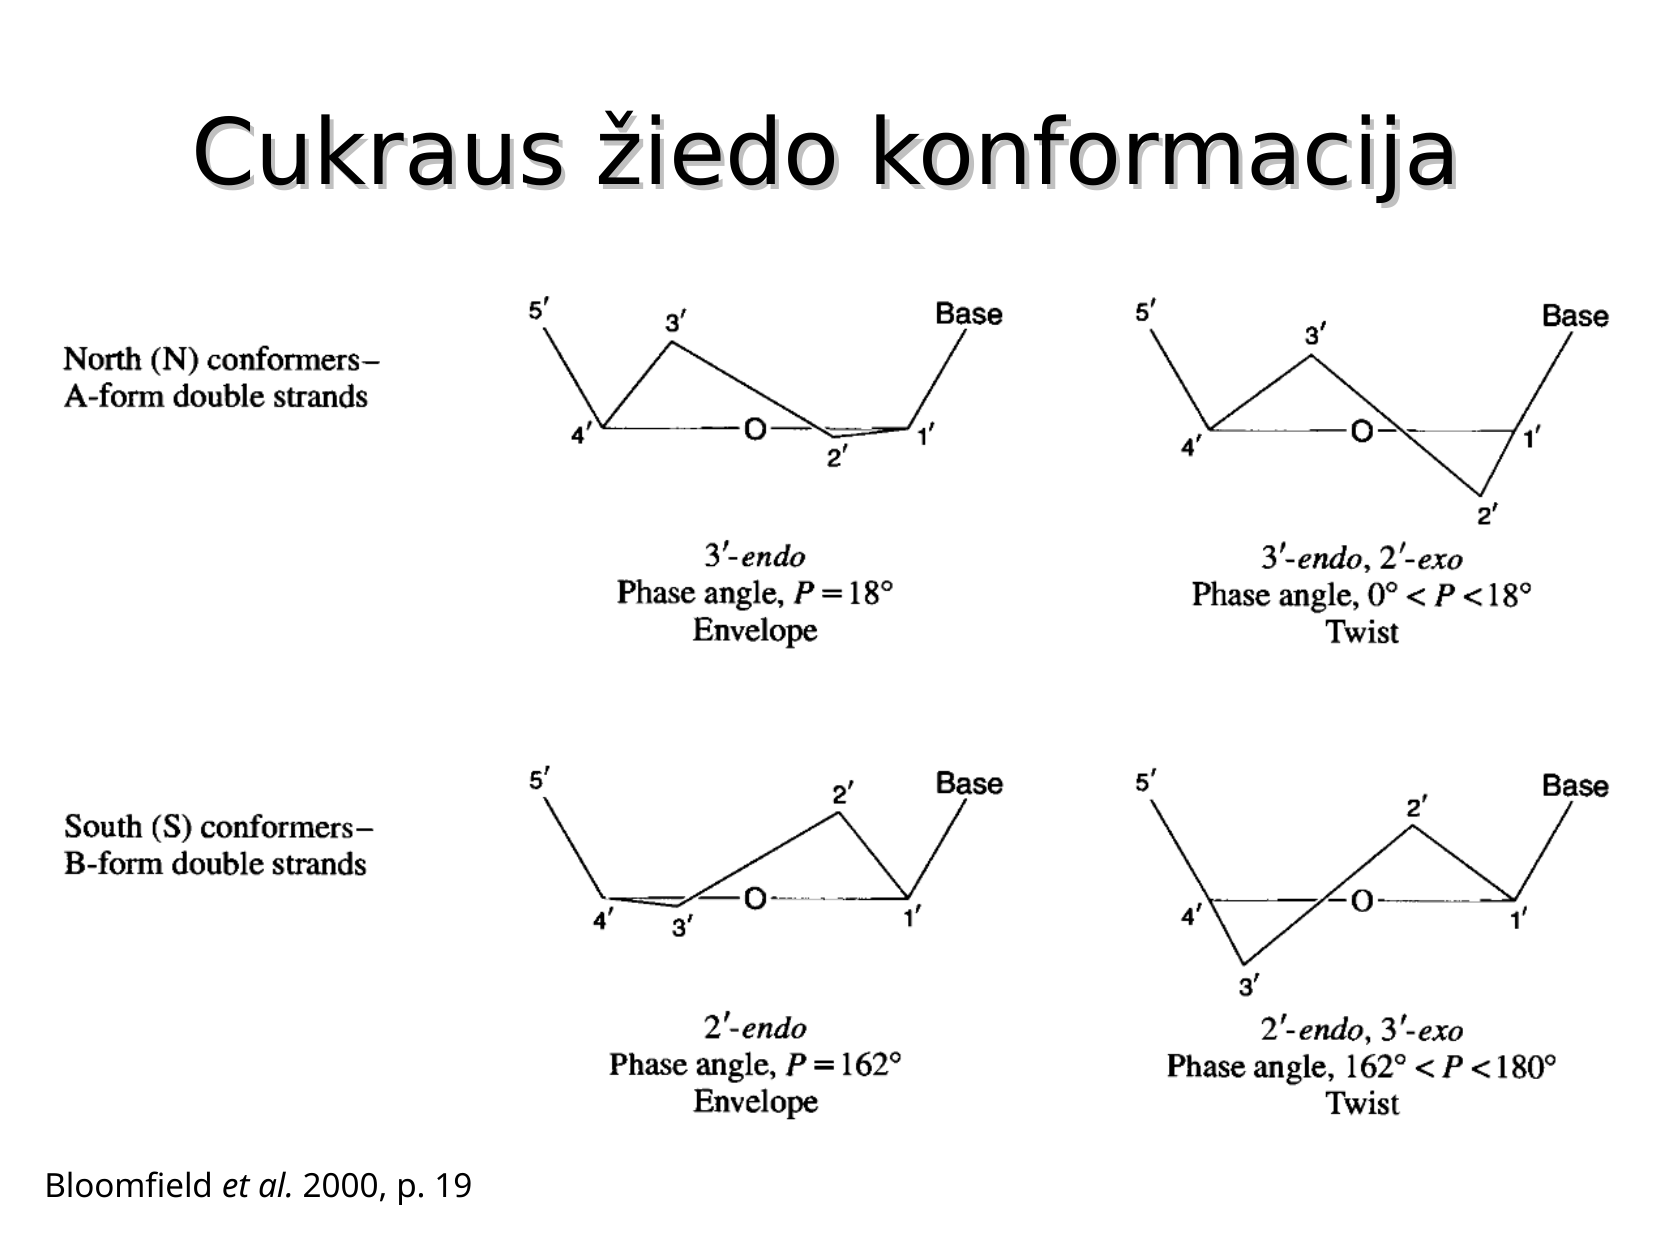

# Cukraus žiedo konformacija
Bloomfield et al. 2000, p. 19